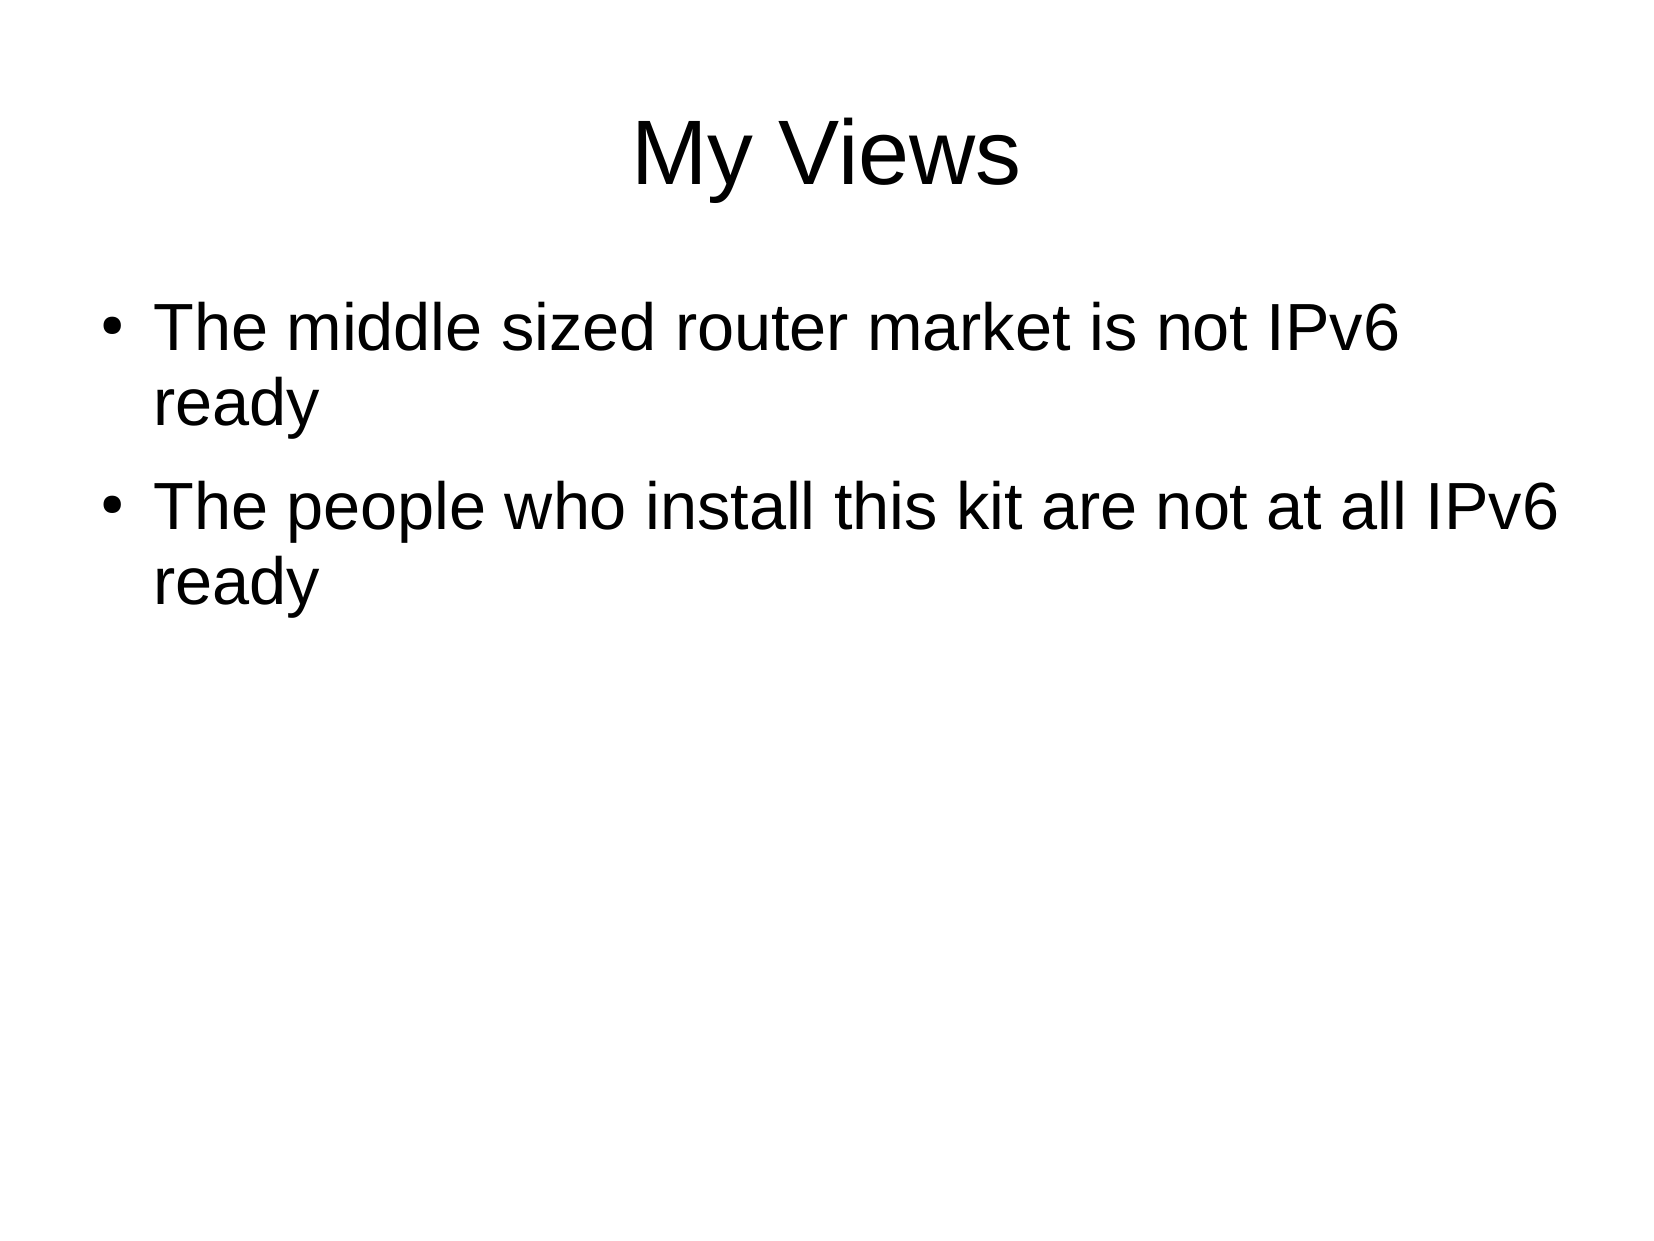

# My Views
The middle sized router market is not IPv6 ready
The people who install this kit are not at all IPv6 ready